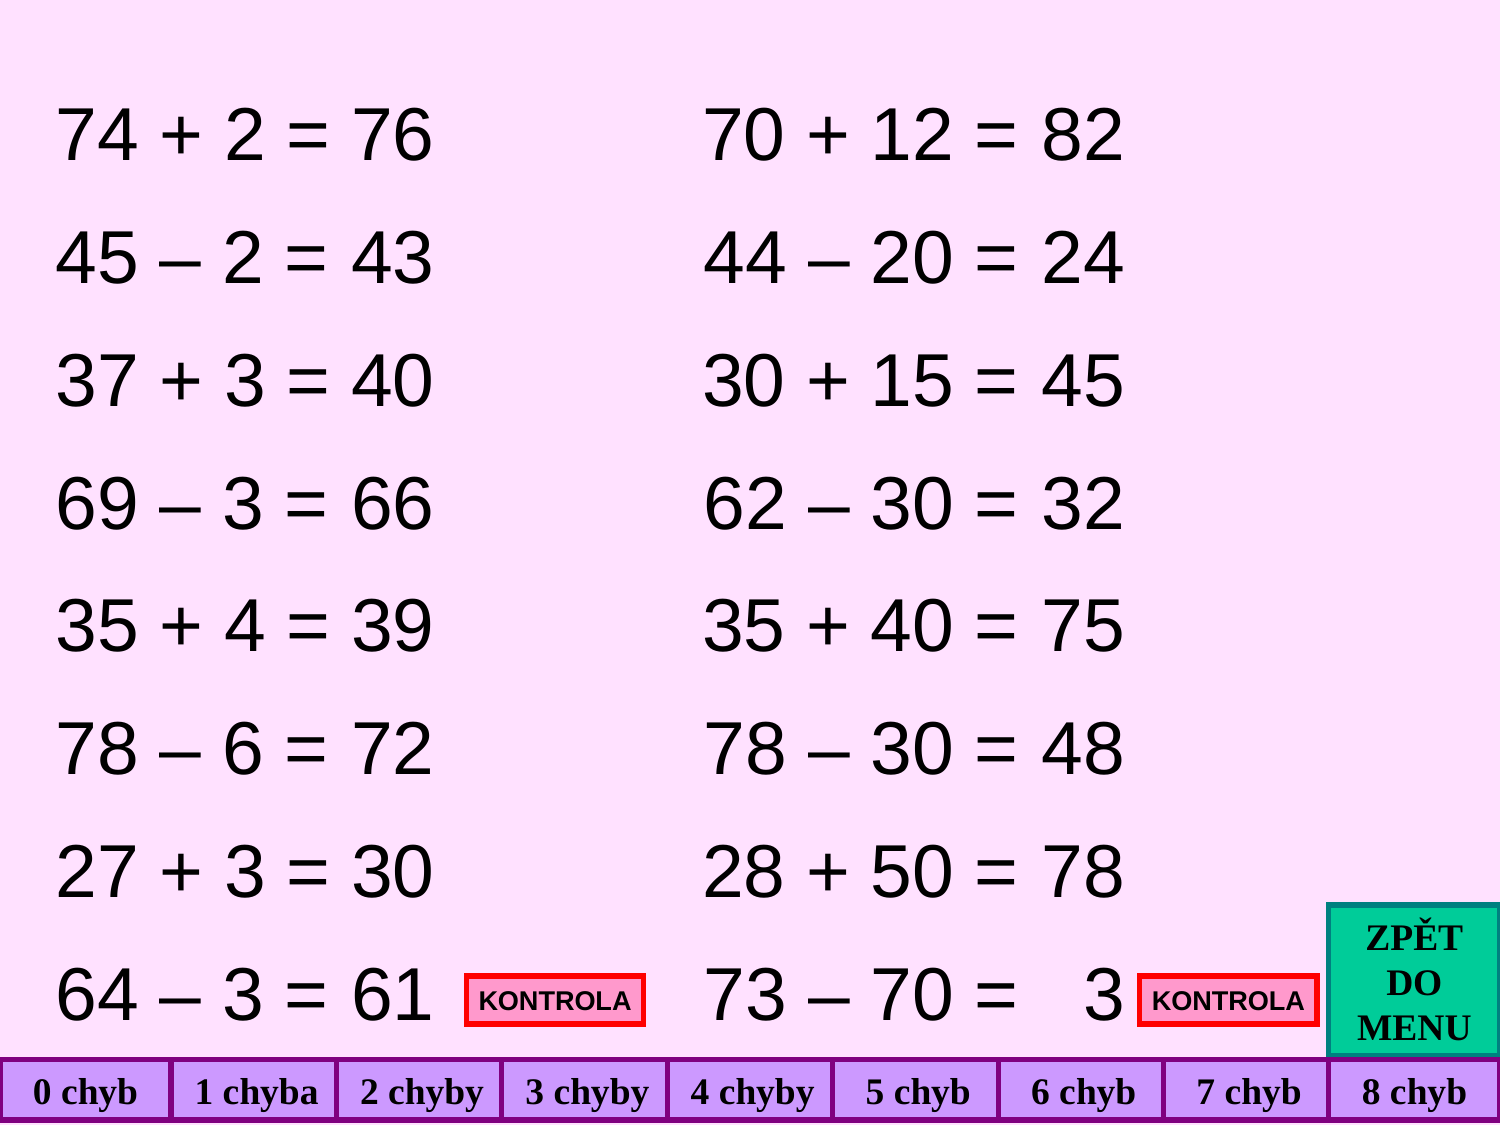

74 + 2 =
45 – 2 =
37 + 3 =
69 – 3 =
35 + 4 =
78 – 6 =
27 + 3 =
64 – 3 =
76
43
40
66
39
72
30
61
70 + 12 =
44 – 20 =
30 + 15 =
62 – 30 =
35 + 40 =
78 – 30 =
28 + 50 =
73 – 70 =
82
24
45
32
75
48
78
3
ZPĚT DO MENU
KONTROLA
KONTROLA
0 chyb
1 chyba
2 chyby
3 chyby
4 chyby
5 chyb
6 chyb
7 chyb
8 chyb